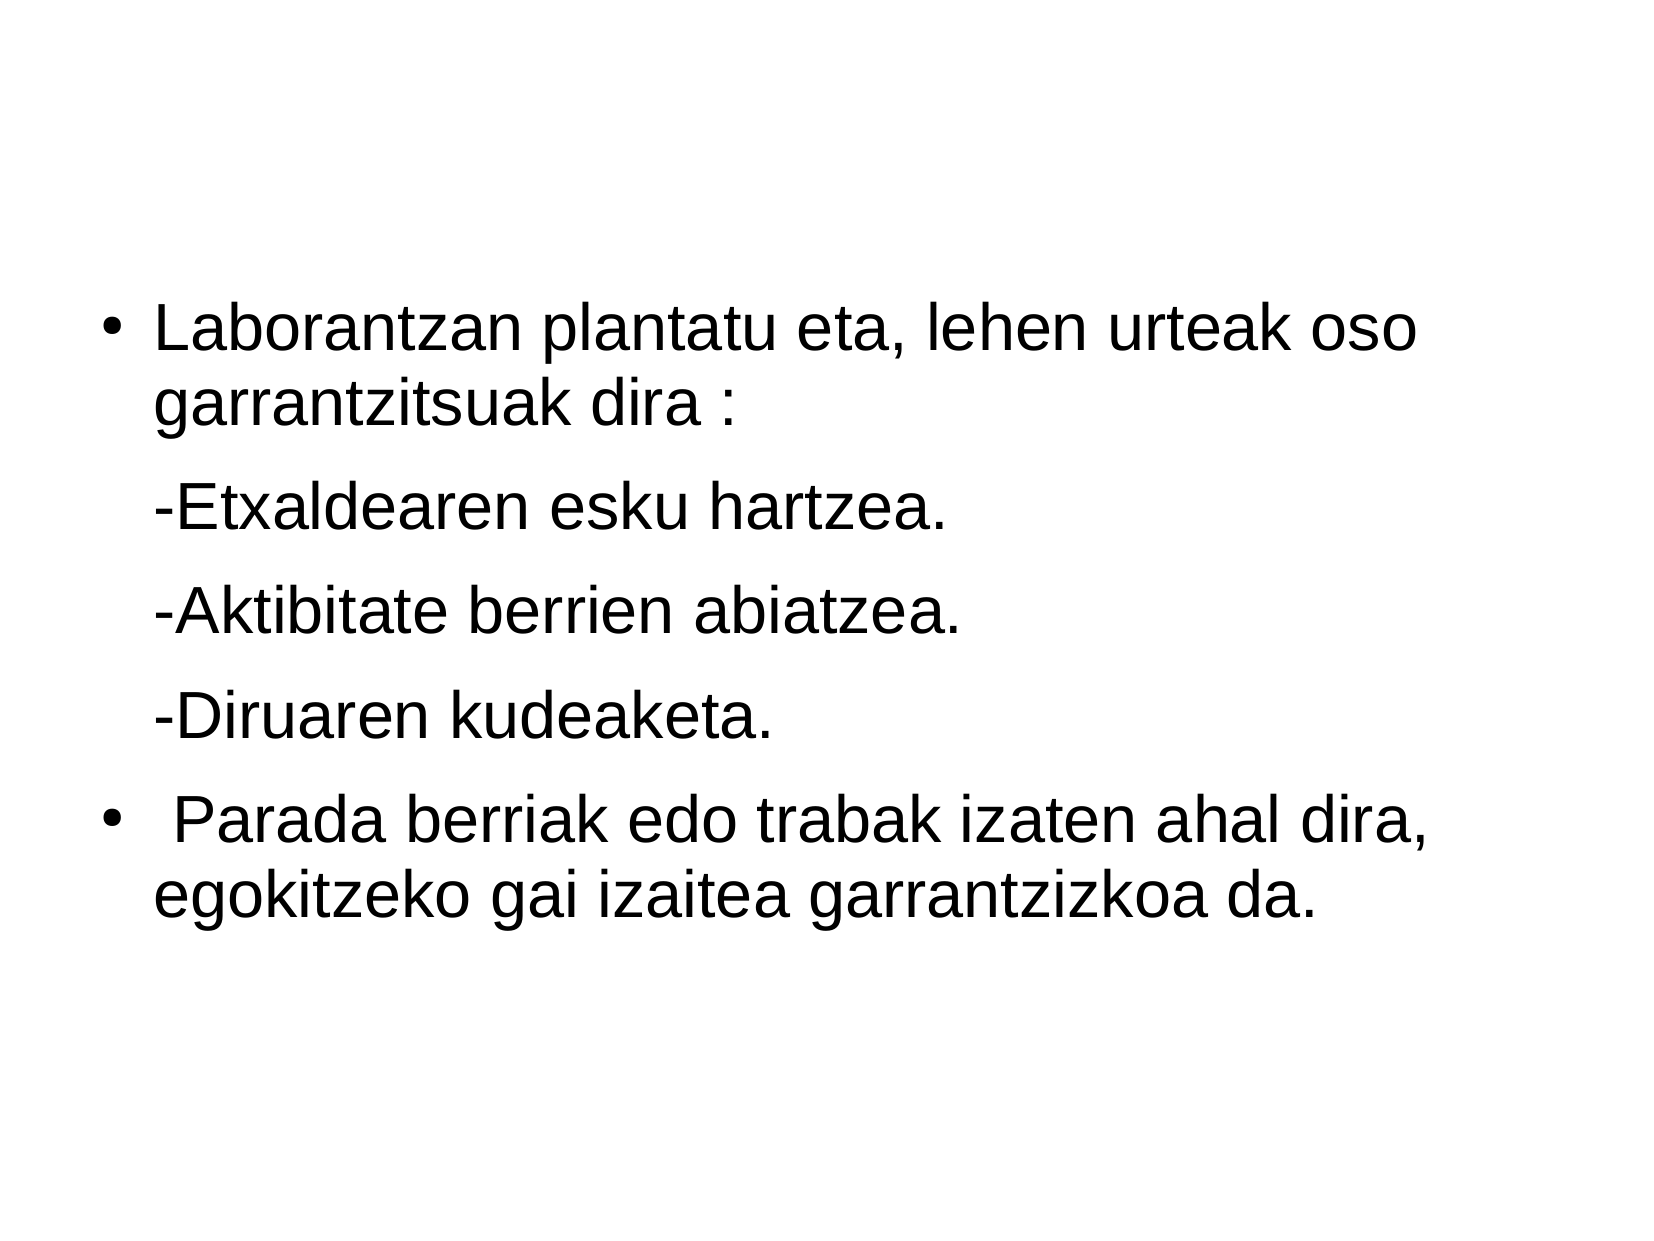

#
Laborantzan plantatu eta, lehen urteak oso garrantzitsuak dira :
-Etxaldearen esku hartzea.
-Aktibitate berrien abiatzea.
-Diruaren kudeaketa.
 Parada berriak edo trabak izaten ahal dira, egokitzeko gai izaitea garrantzizkoa da.